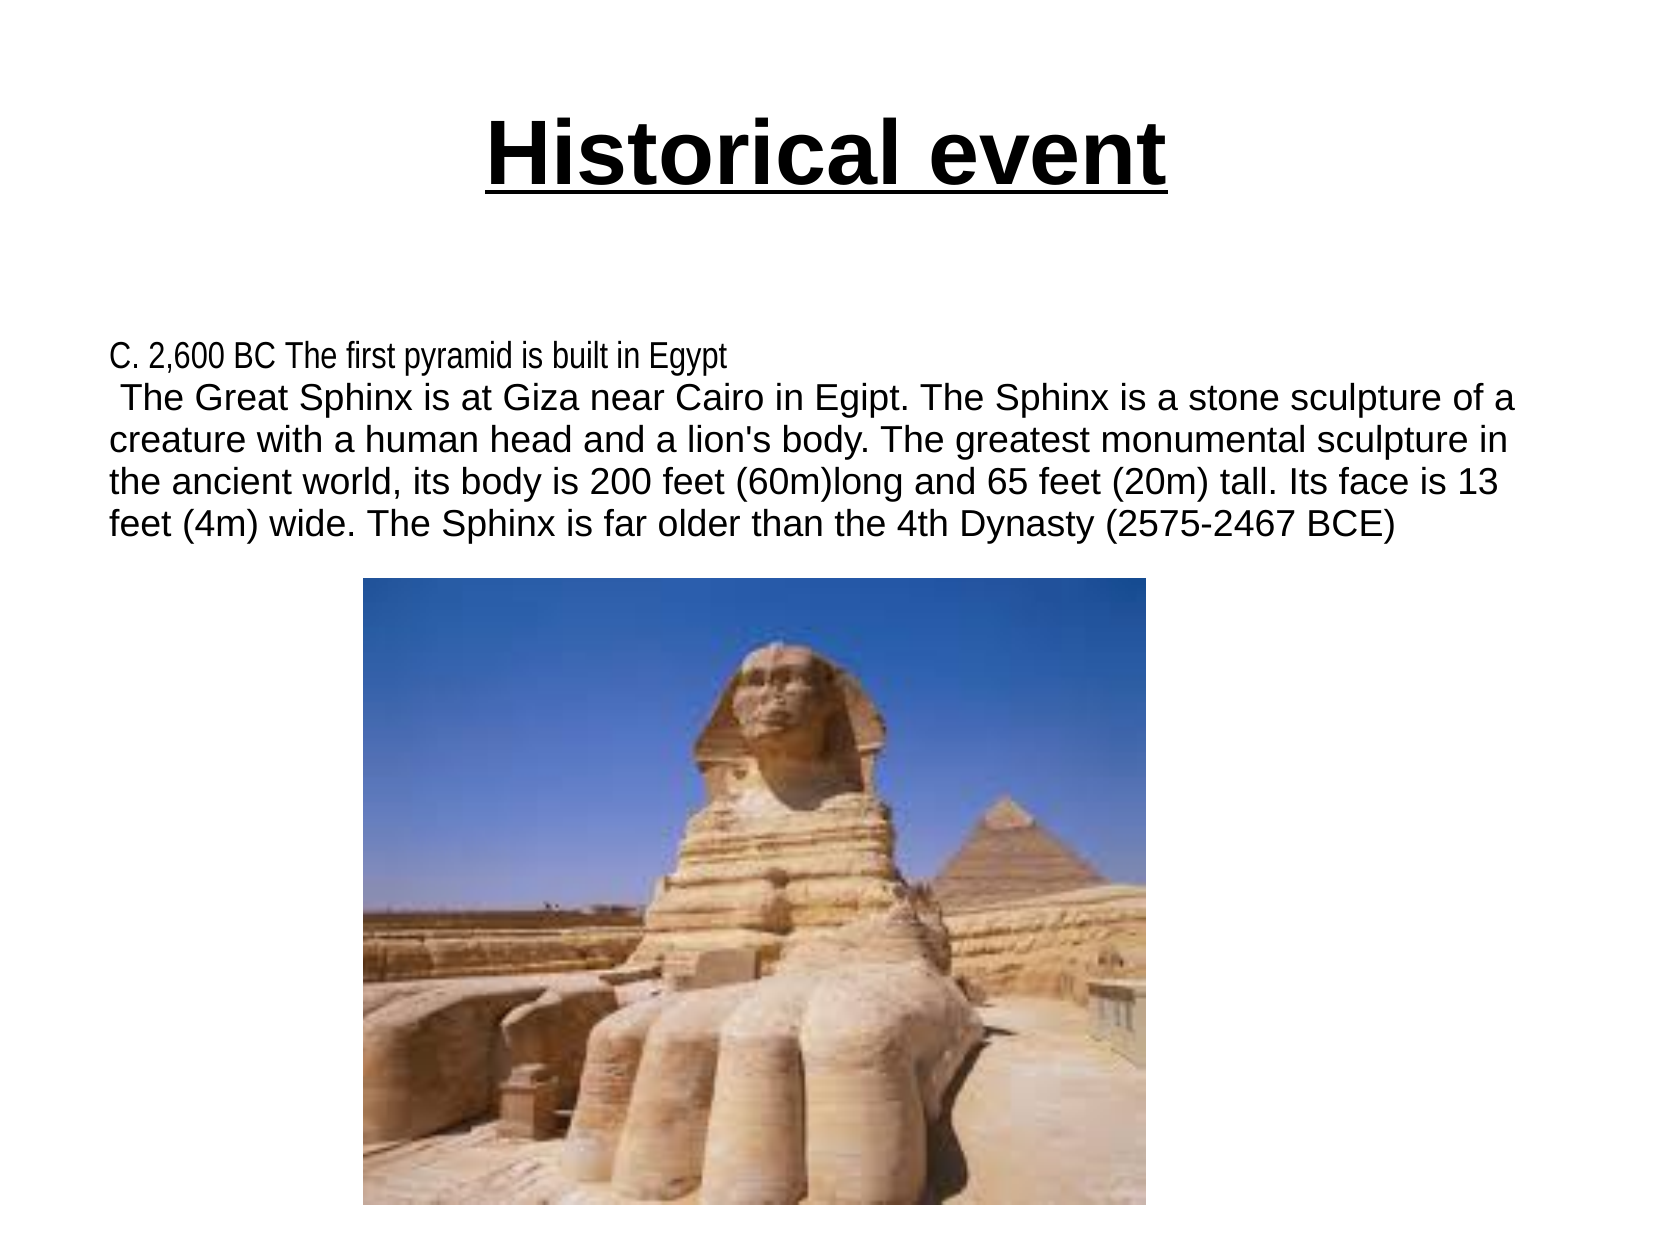

# Historical event
C. 2,600 BC The first pyramid is built in Egypt
 The Great Sphinx is at Giza near Cairo in Egipt. The Sphinx is a stone sculpture of a creature with a human head and a lion's body. The greatest monumental sculpture in the ancient world, its body is 200 feet (60m)long and 65 feet (20m) tall. Its face is 13 feet (4m) wide. The Sphinx is far older than the 4th Dynasty (2575-2467 BCE)